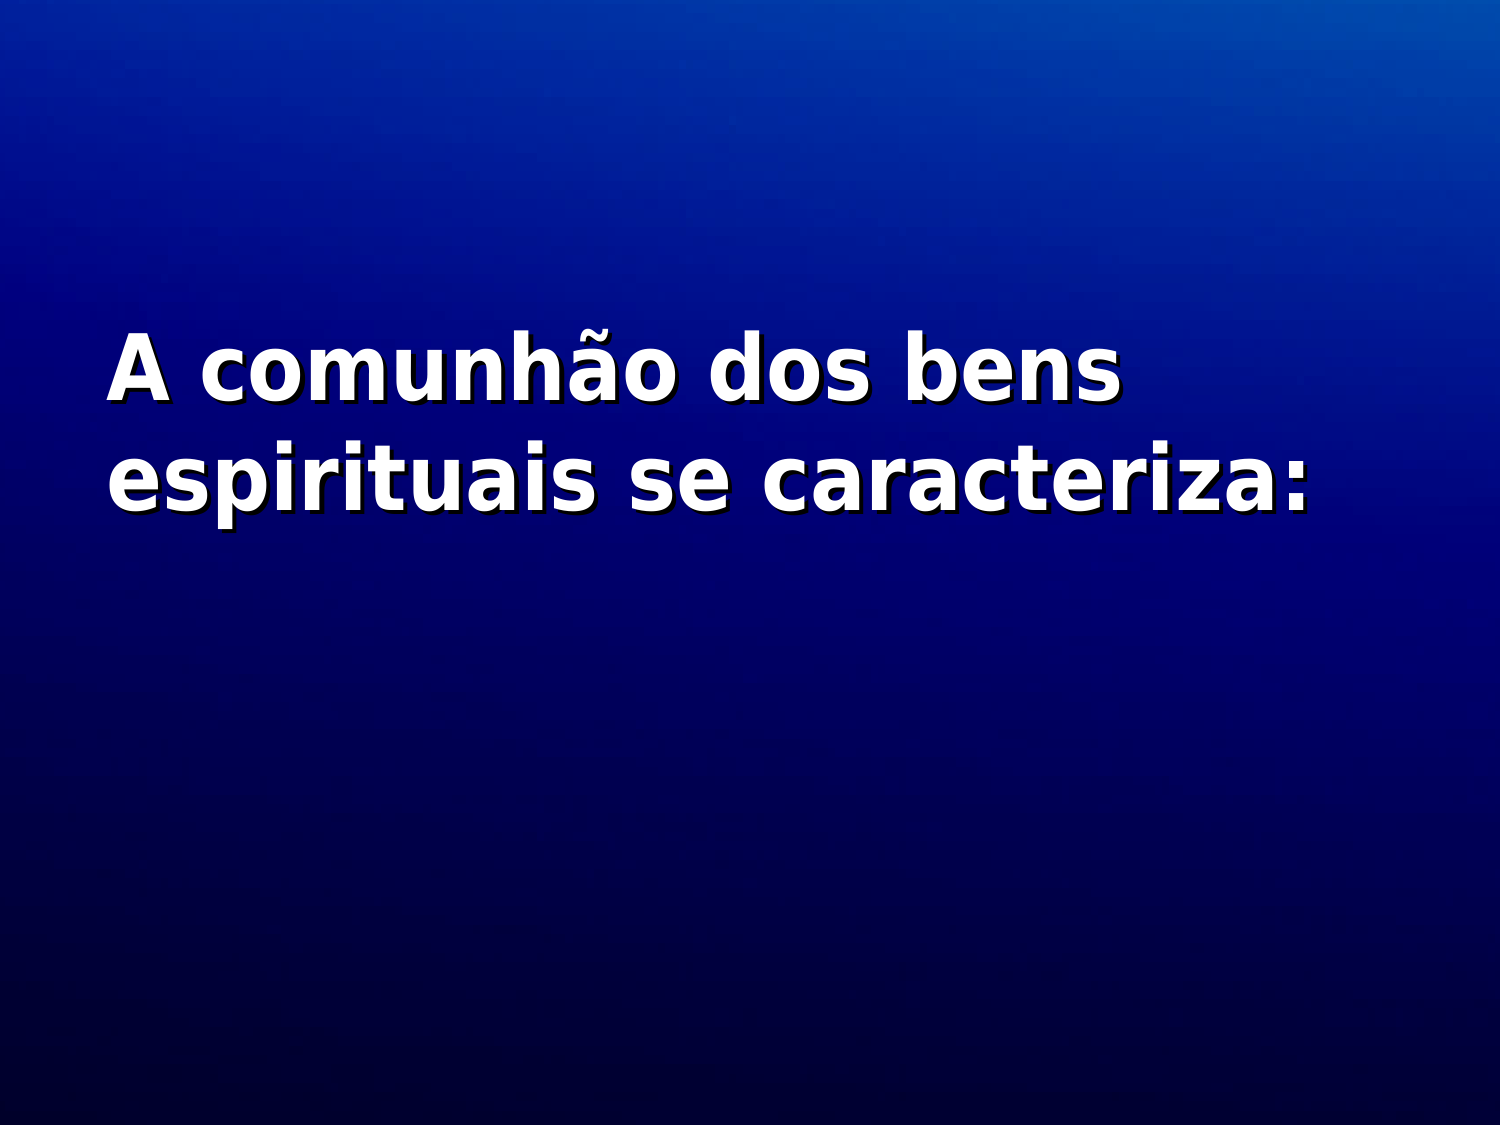

A comunhão dos bens espirituais se caracteriza: